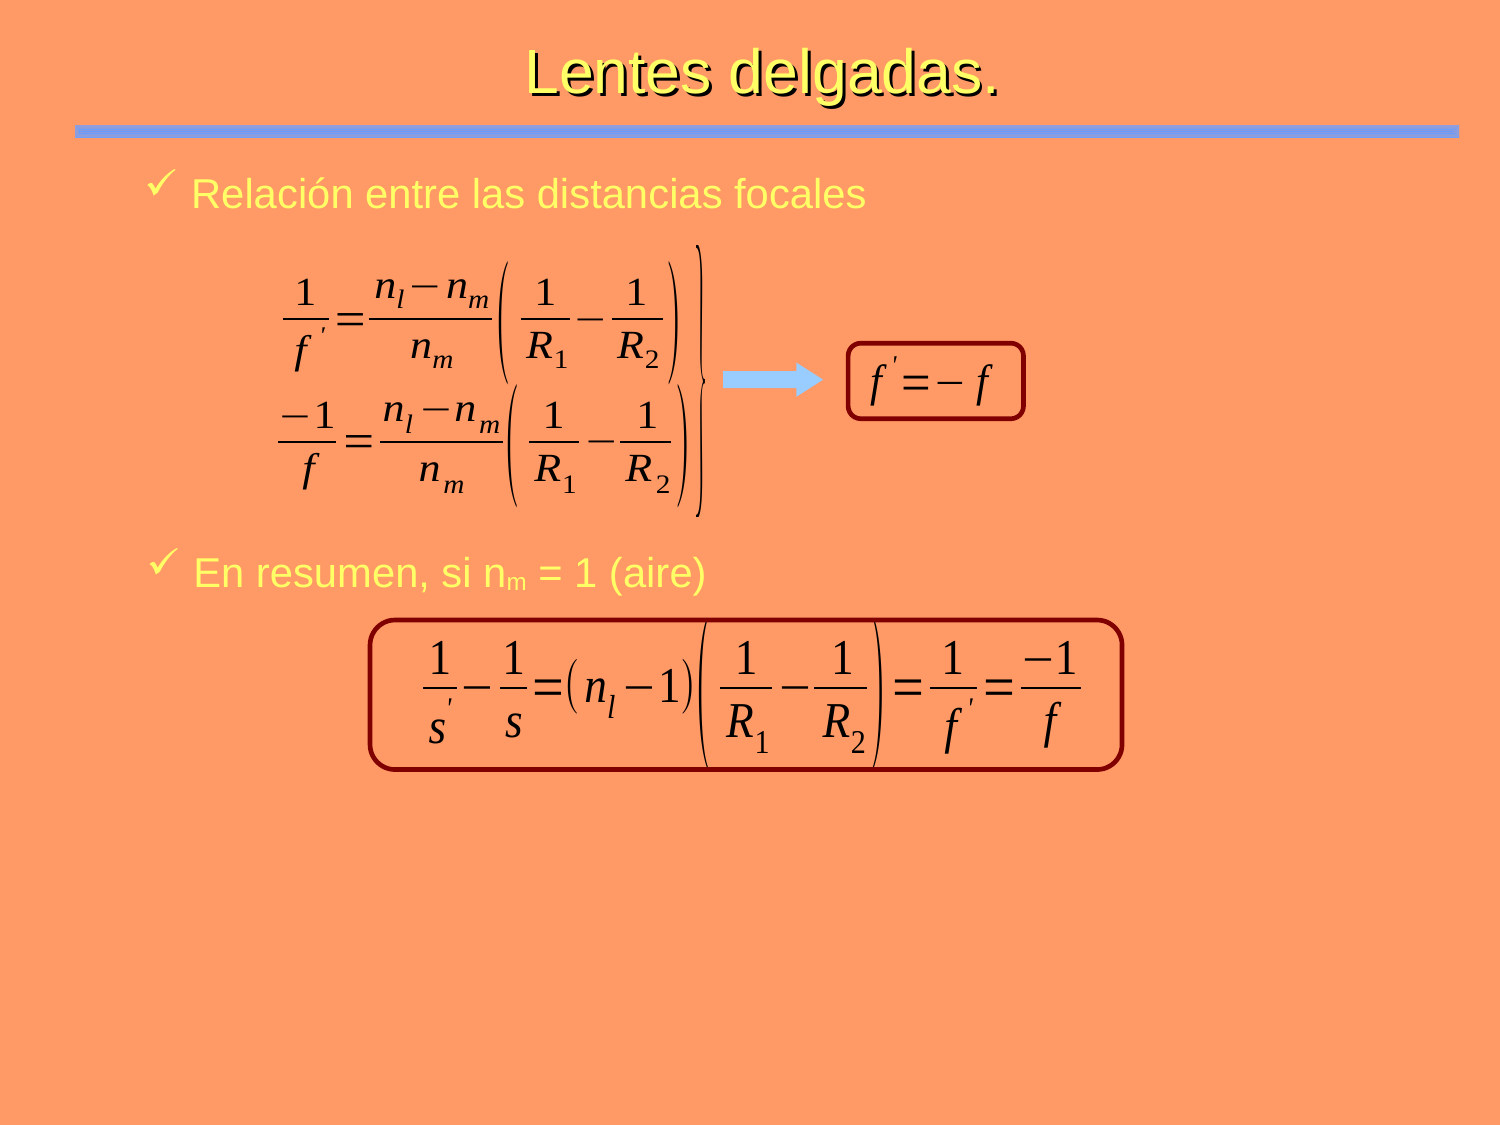

Lentes delgadas.
Relación entre las distancias focales
En resumen, si nm = 1 (aire)